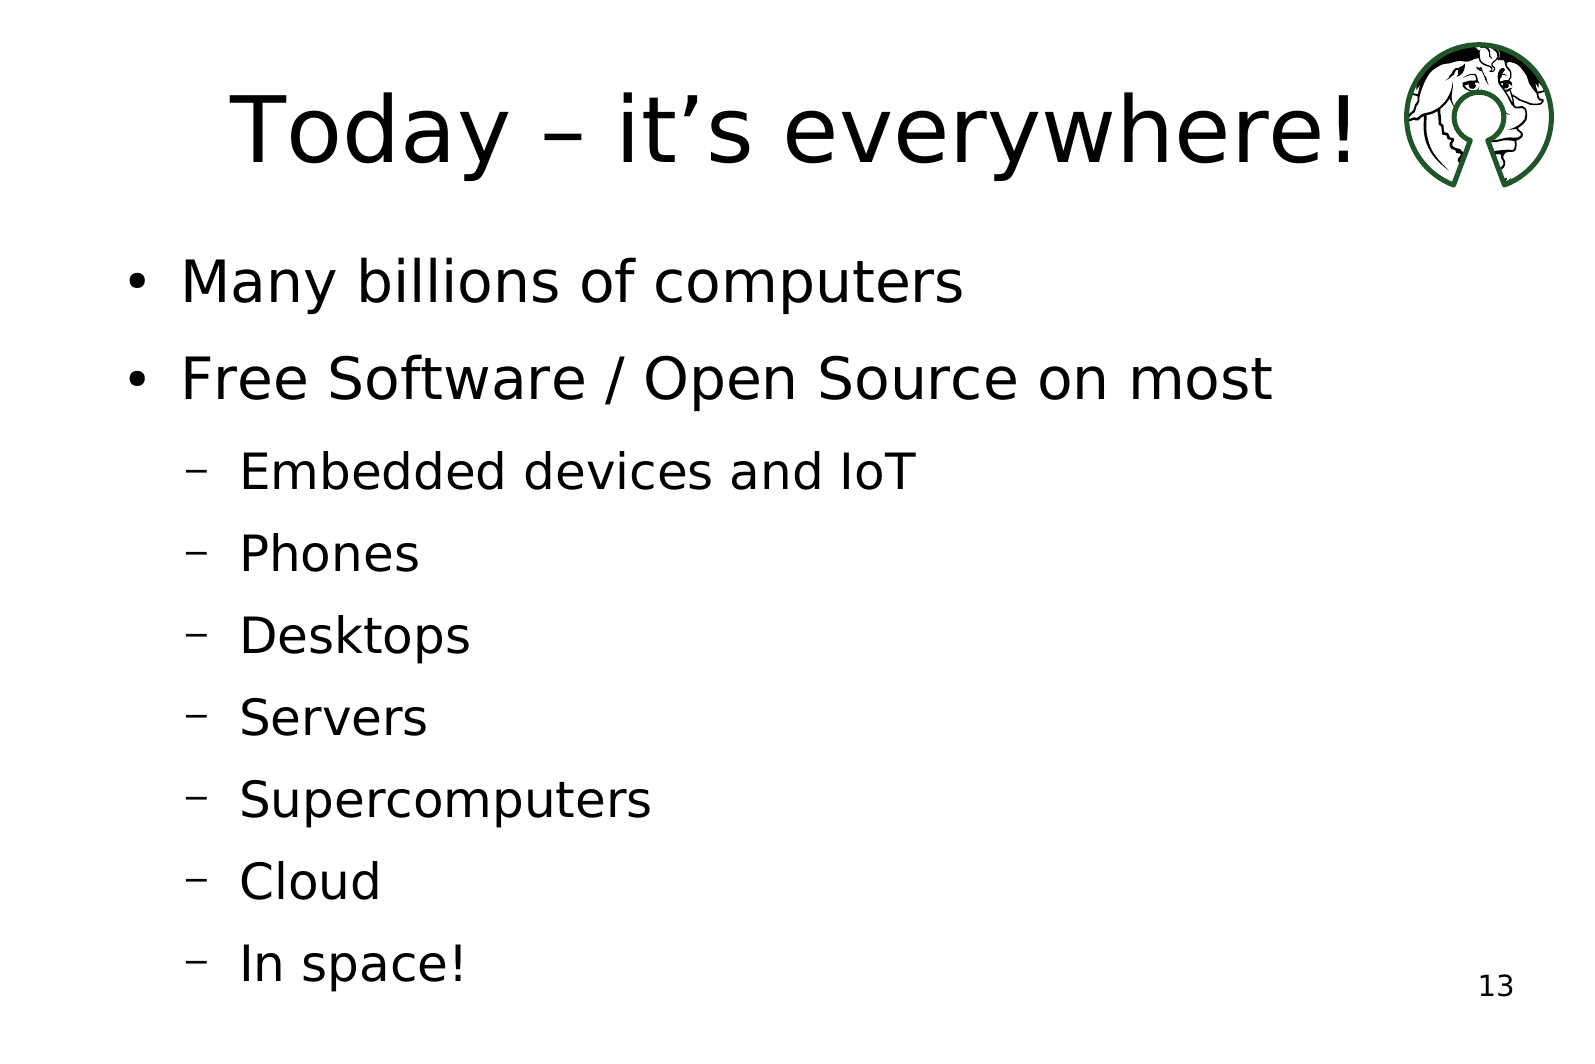

# Today – it’s everywhere!
Many billions of computers
Free Software / Open Source on most
Embedded devices and IoT
Phones
Desktops
Servers
Supercomputers
Cloud
In space!
13